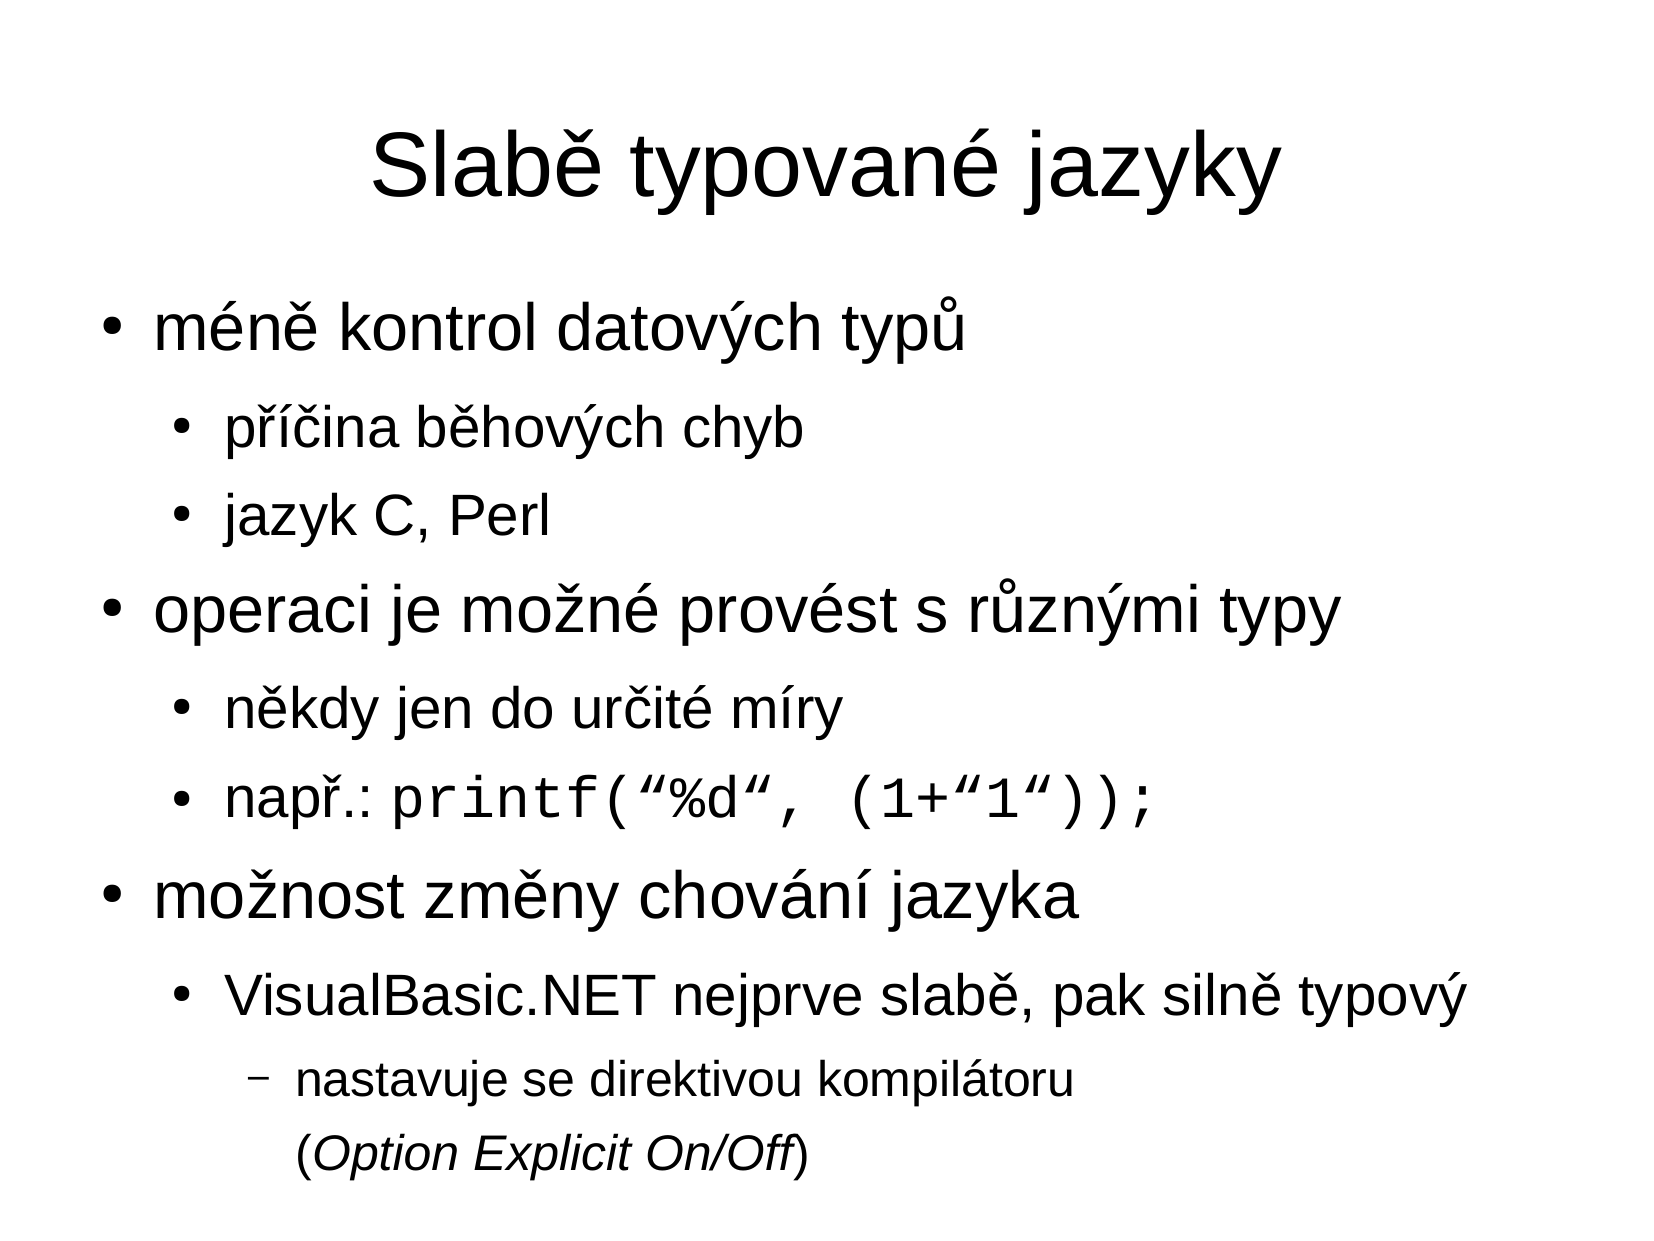

# Slabě typované jazyky
méně kontrol datových typů
příčina běhových chyb
jazyk C, Perl
operaci je možné provést s různými typy
někdy jen do určité míry
např.: printf(“%d“, (1+“1“));
možnost změny chování jazyka
VisualBasic.NET nejprve slabě, pak silně typový
nastavuje se direktivou kompilátoru
(Option Explicit On/Off)